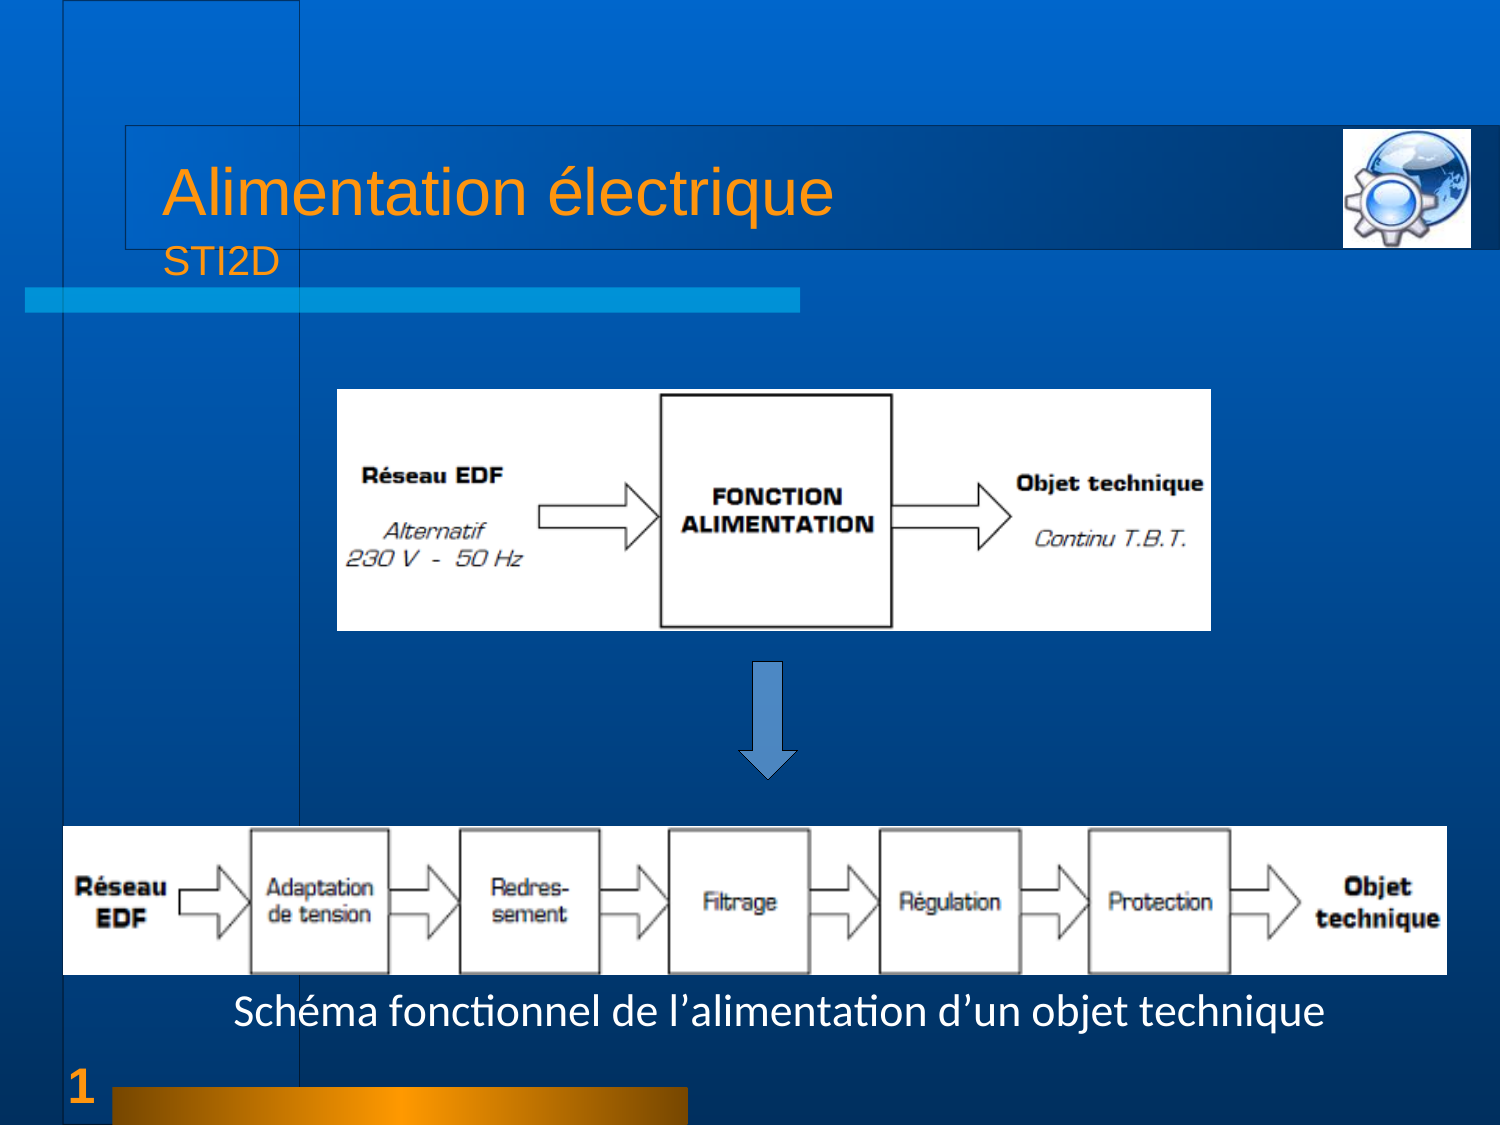

Schéma fonctionnel de l’alimentation d’un objet technique